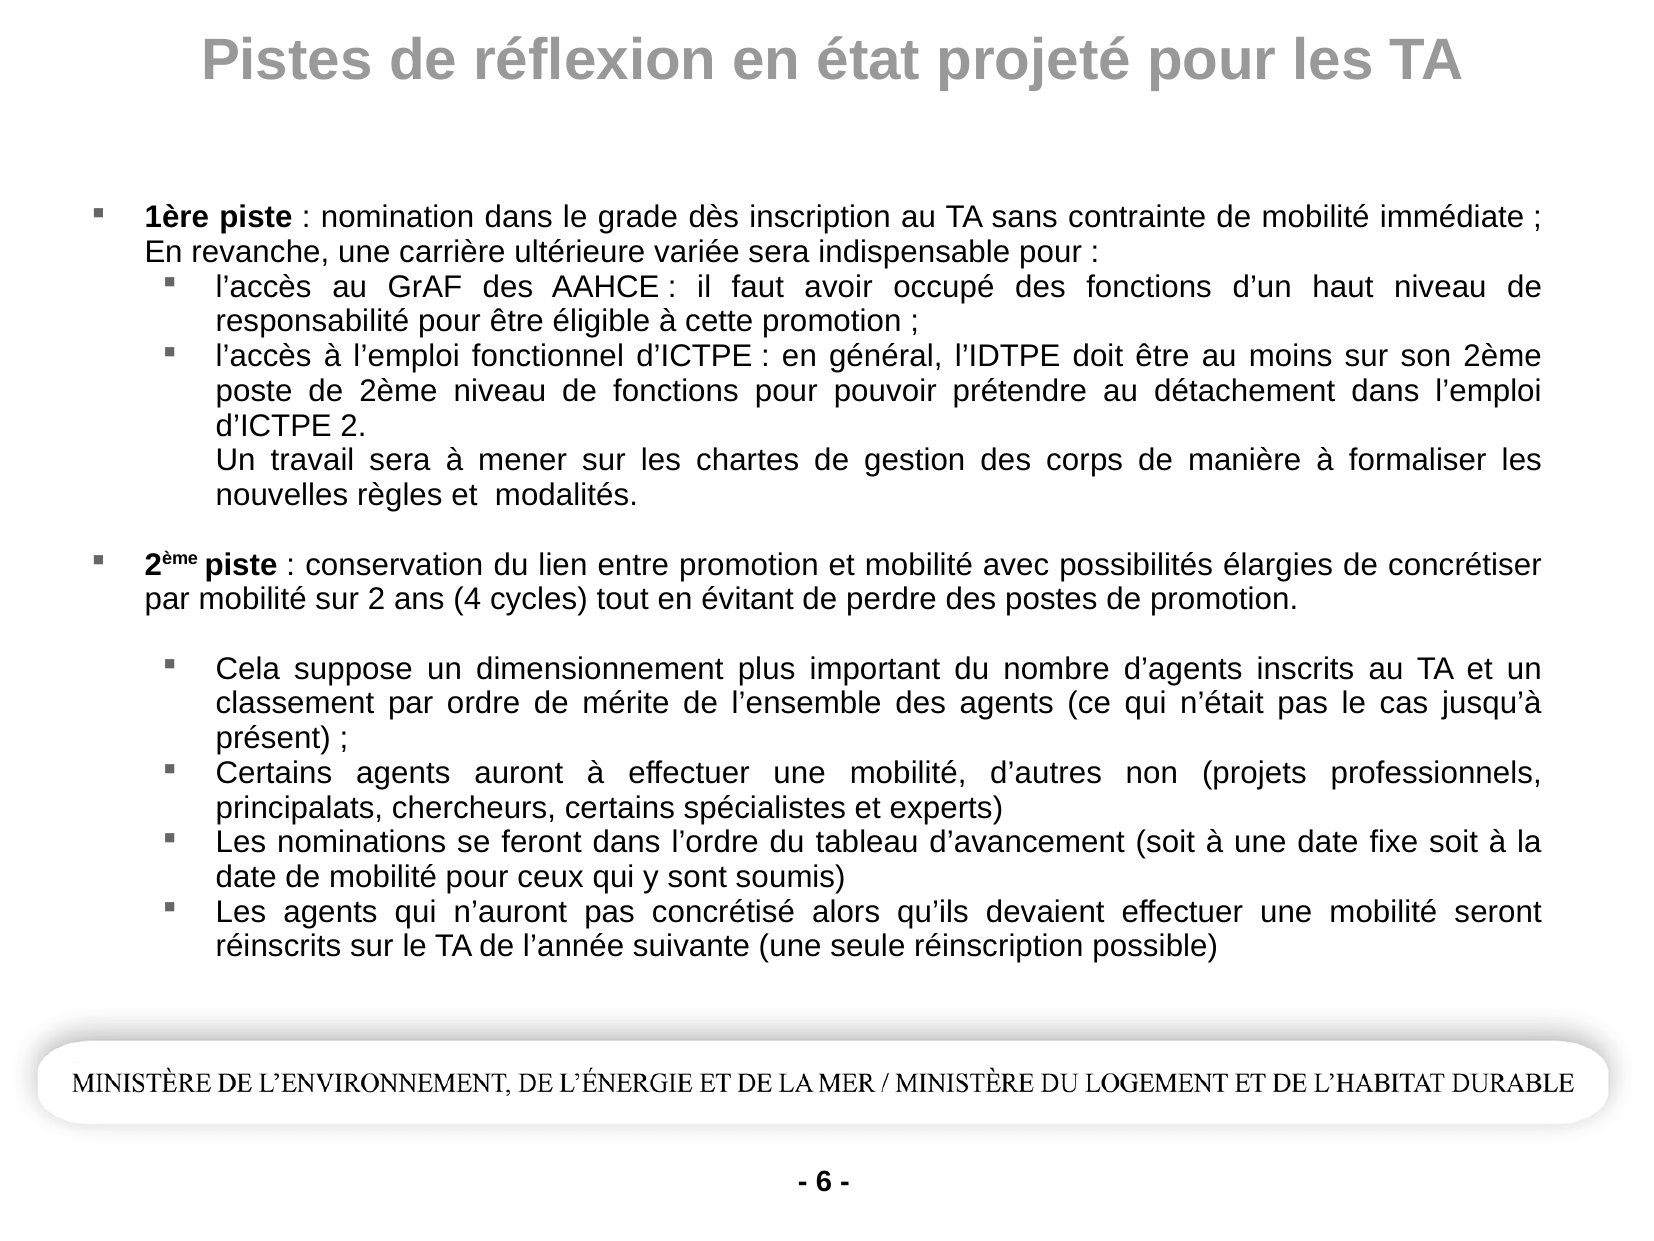

# Pistes de réflexion en état projeté pour les TA
1ère piste : nomination dans le grade dès inscription au TA sans contrainte de mobilité immédiate ; En revanche, une carrière ultérieure variée sera indispensable pour :
l’accès au GrAF des AAHCE : il faut avoir occupé des fonctions d’un haut niveau de responsabilité pour être éligible à cette promotion ;
l’accès à l’emploi fonctionnel d’ICTPE : en général, l’IDTPE doit être au moins sur son 2ème poste de 2ème niveau de fonctions pour pouvoir prétendre au détachement dans l’emploi d’ICTPE 2.
Un travail sera à mener sur les chartes de gestion des corps de manière à formaliser les nouvelles règles et modalités.
2ème piste : conservation du lien entre promotion et mobilité avec possibilités élargies de concrétiser par mobilité sur 2 ans (4 cycles) tout en évitant de perdre des postes de promotion.
Cela suppose un dimensionnement plus important du nombre d’agents inscrits au TA et un classement par ordre de mérite de l’ensemble des agents (ce qui n’était pas le cas jusqu’à présent) ;
Certains agents auront à effectuer une mobilité, d’autres non (projets professionnels, principalats, chercheurs, certains spécialistes et experts)
Les nominations se feront dans l’ordre du tableau d’avancement (soit à une date fixe soit à la date de mobilité pour ceux qui y sont soumis)
Les agents qui n’auront pas concrétisé alors qu’ils devaient effectuer une mobilité seront réinscrits sur le TA de l’année suivante (une seule réinscription possible)